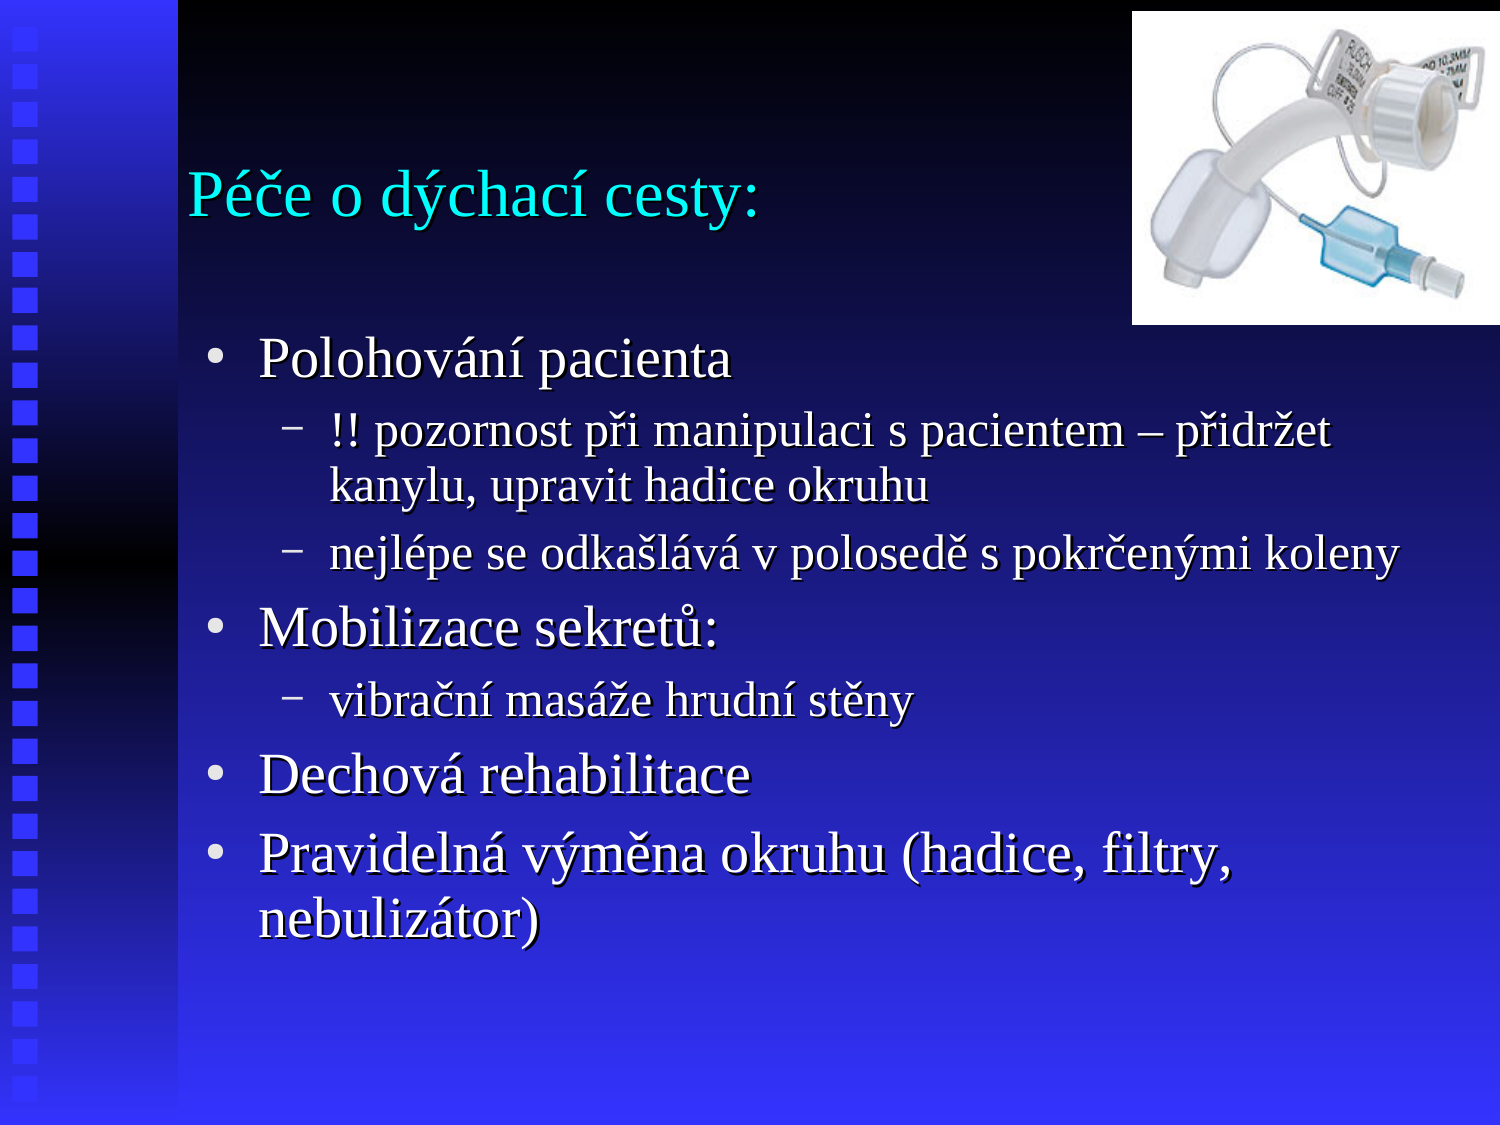

# Péče o dýchací cesty:
Polohování pacienta
!! pozornost při manipulaci s pacientem – přidržet kanylu, upravit hadice okruhu
nejlépe se odkašlává v polosedě s pokrčenými koleny
Mobilizace sekretů:
vibrační masáže hrudní stěny
Dechová rehabilitace
Pravidelná výměna okruhu (hadice, filtry, nebulizátor)